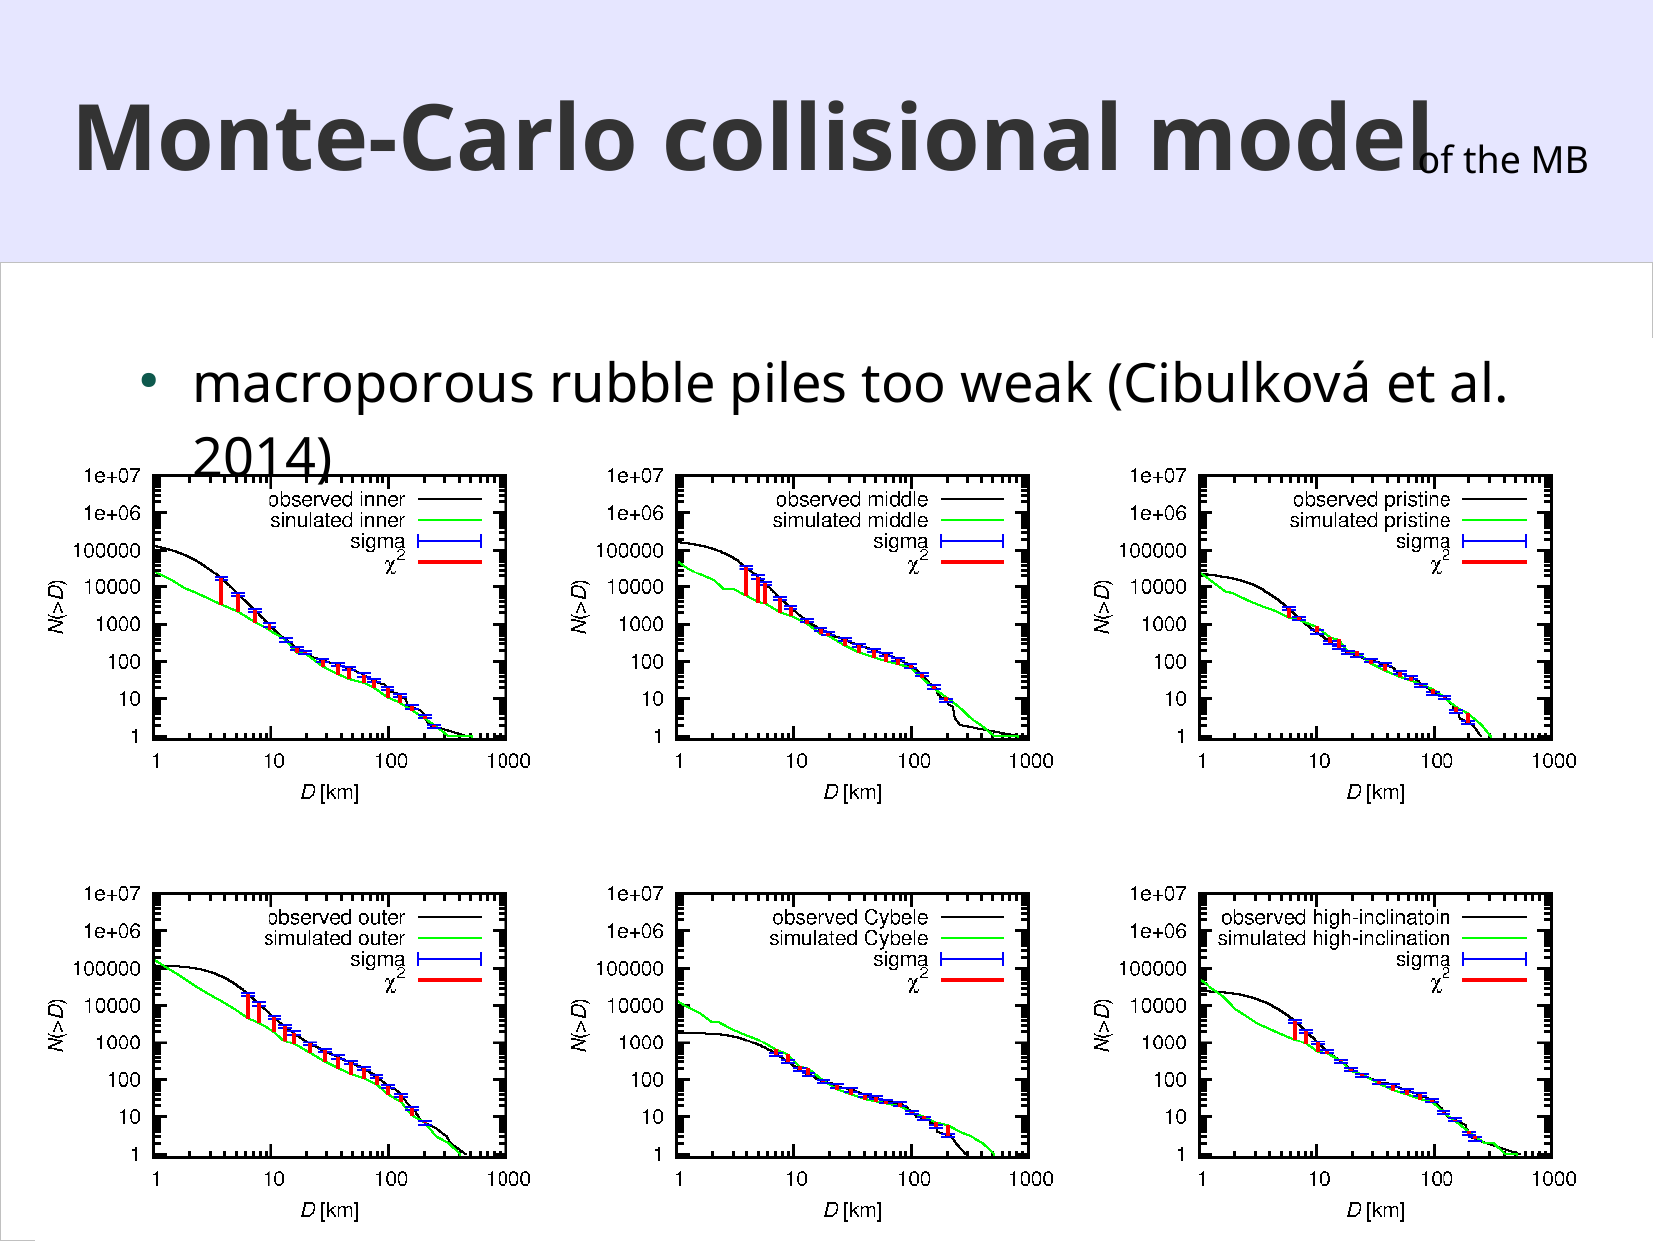

# Monte-Carlo collisional model
of the MB
macroporous rubble piles too weak (Cibulková et al. 2014)